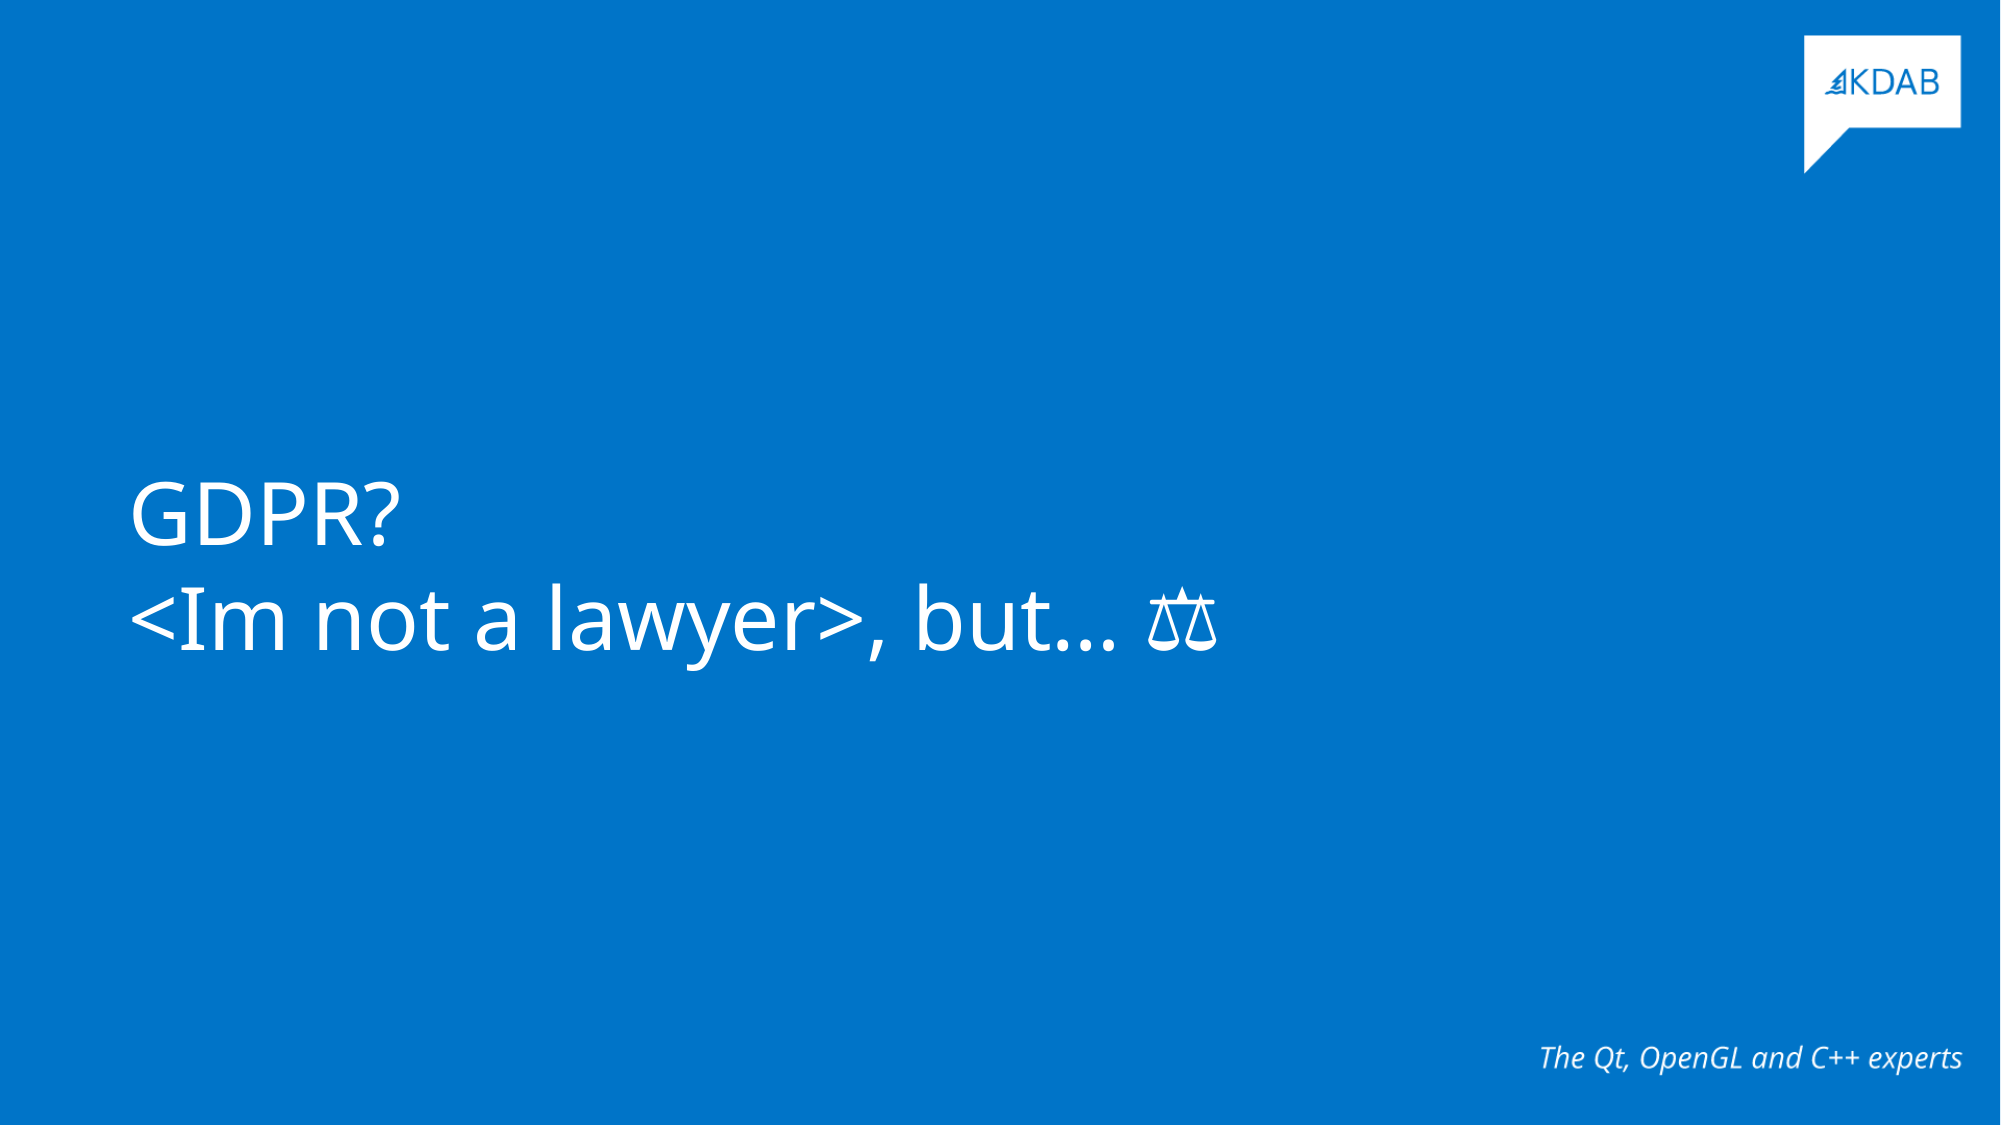

#
GDPR?
<Im not a lawyer>, but… ⚖️